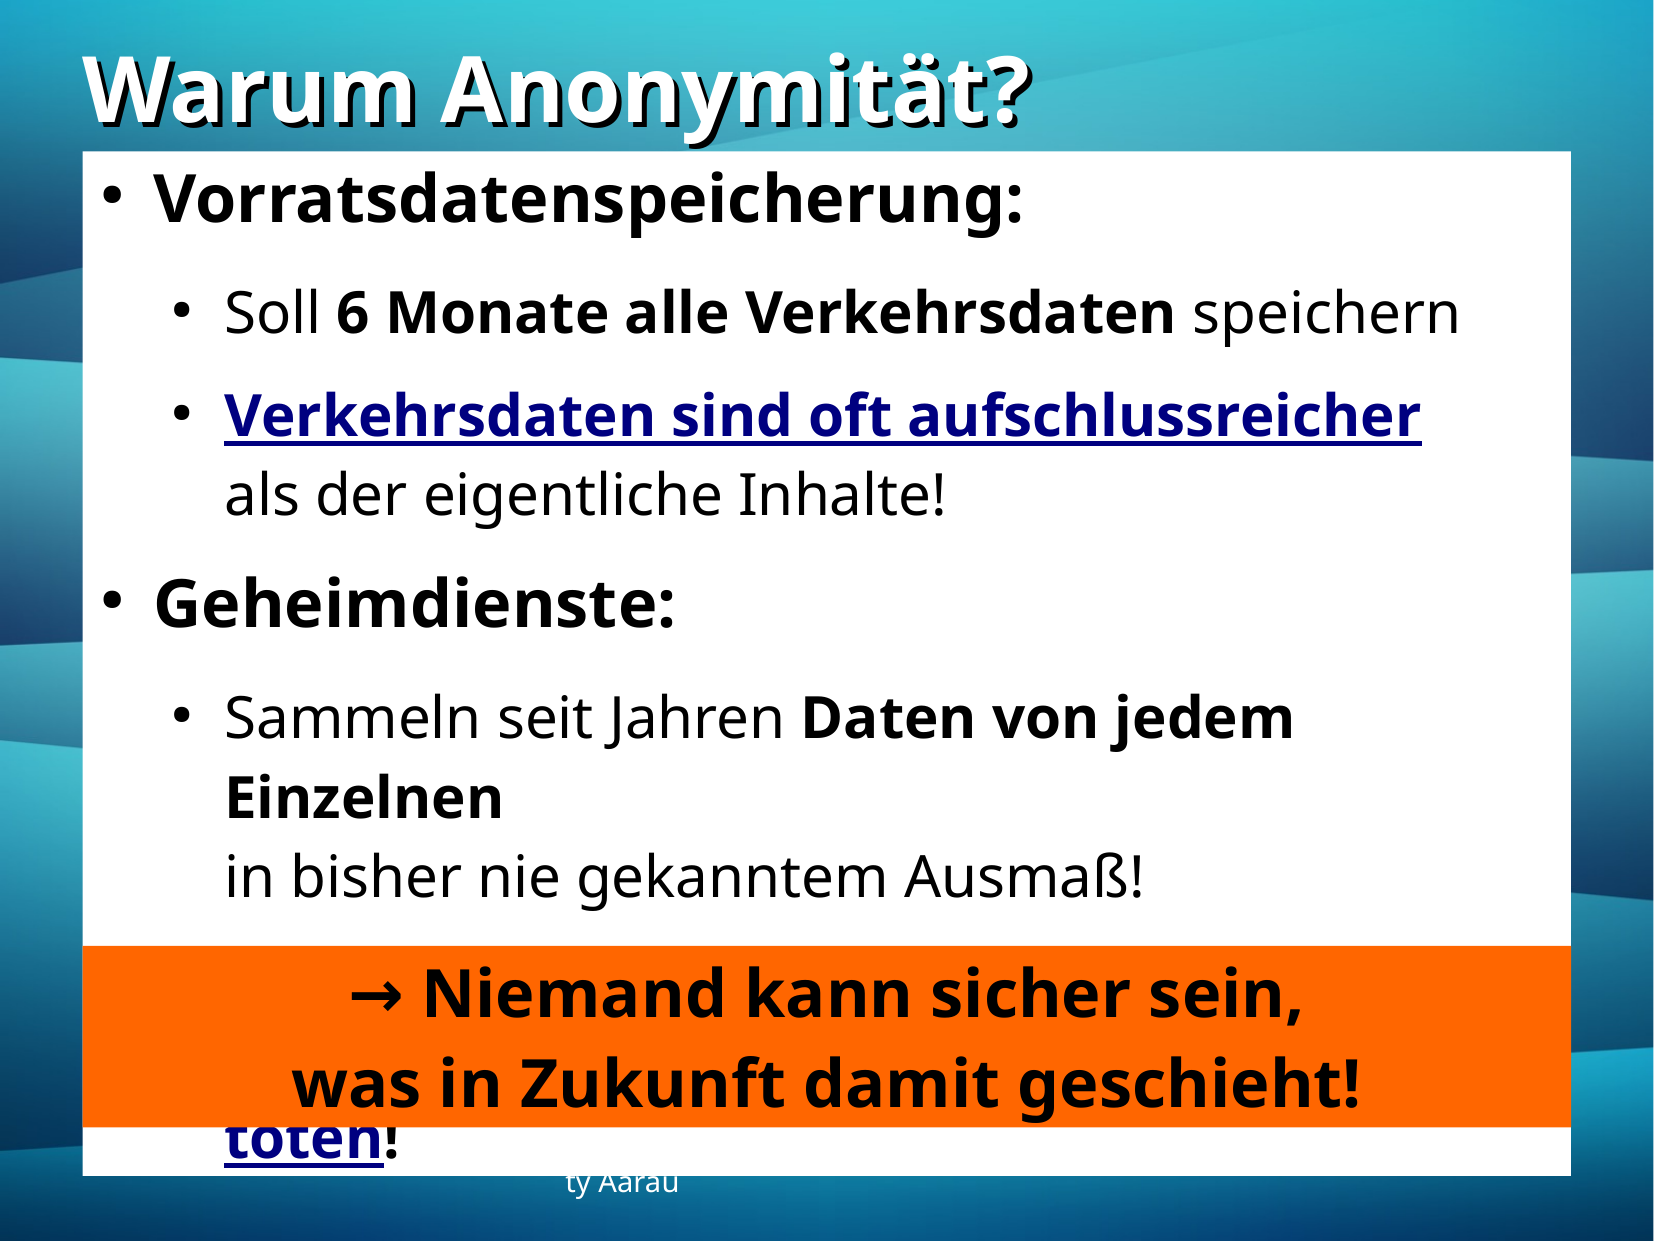

Warum Anonymität?
# Vorratsdatenspeicherung:
Soll 6 Monate alle Verkehrsdaten speichern
Verkehrsdaten sind oft aufschlussreicher
als der eigentliche Inhalte!
Geheimdienste:
Sammeln seit Jahren Daten von jedem Einzelnen
in bisher nie gekanntem Ausmaß!
Identifizieren einzelne Menschen aus der Masse, um sie zu verfolgen, zu diskreditieren, zu töten!
 → Niemand kann sicher sein,
was in Zukunft damit geschieht!
xx.05.2014
Digitale Selbstverteidigung CryptoParty Aarau
3